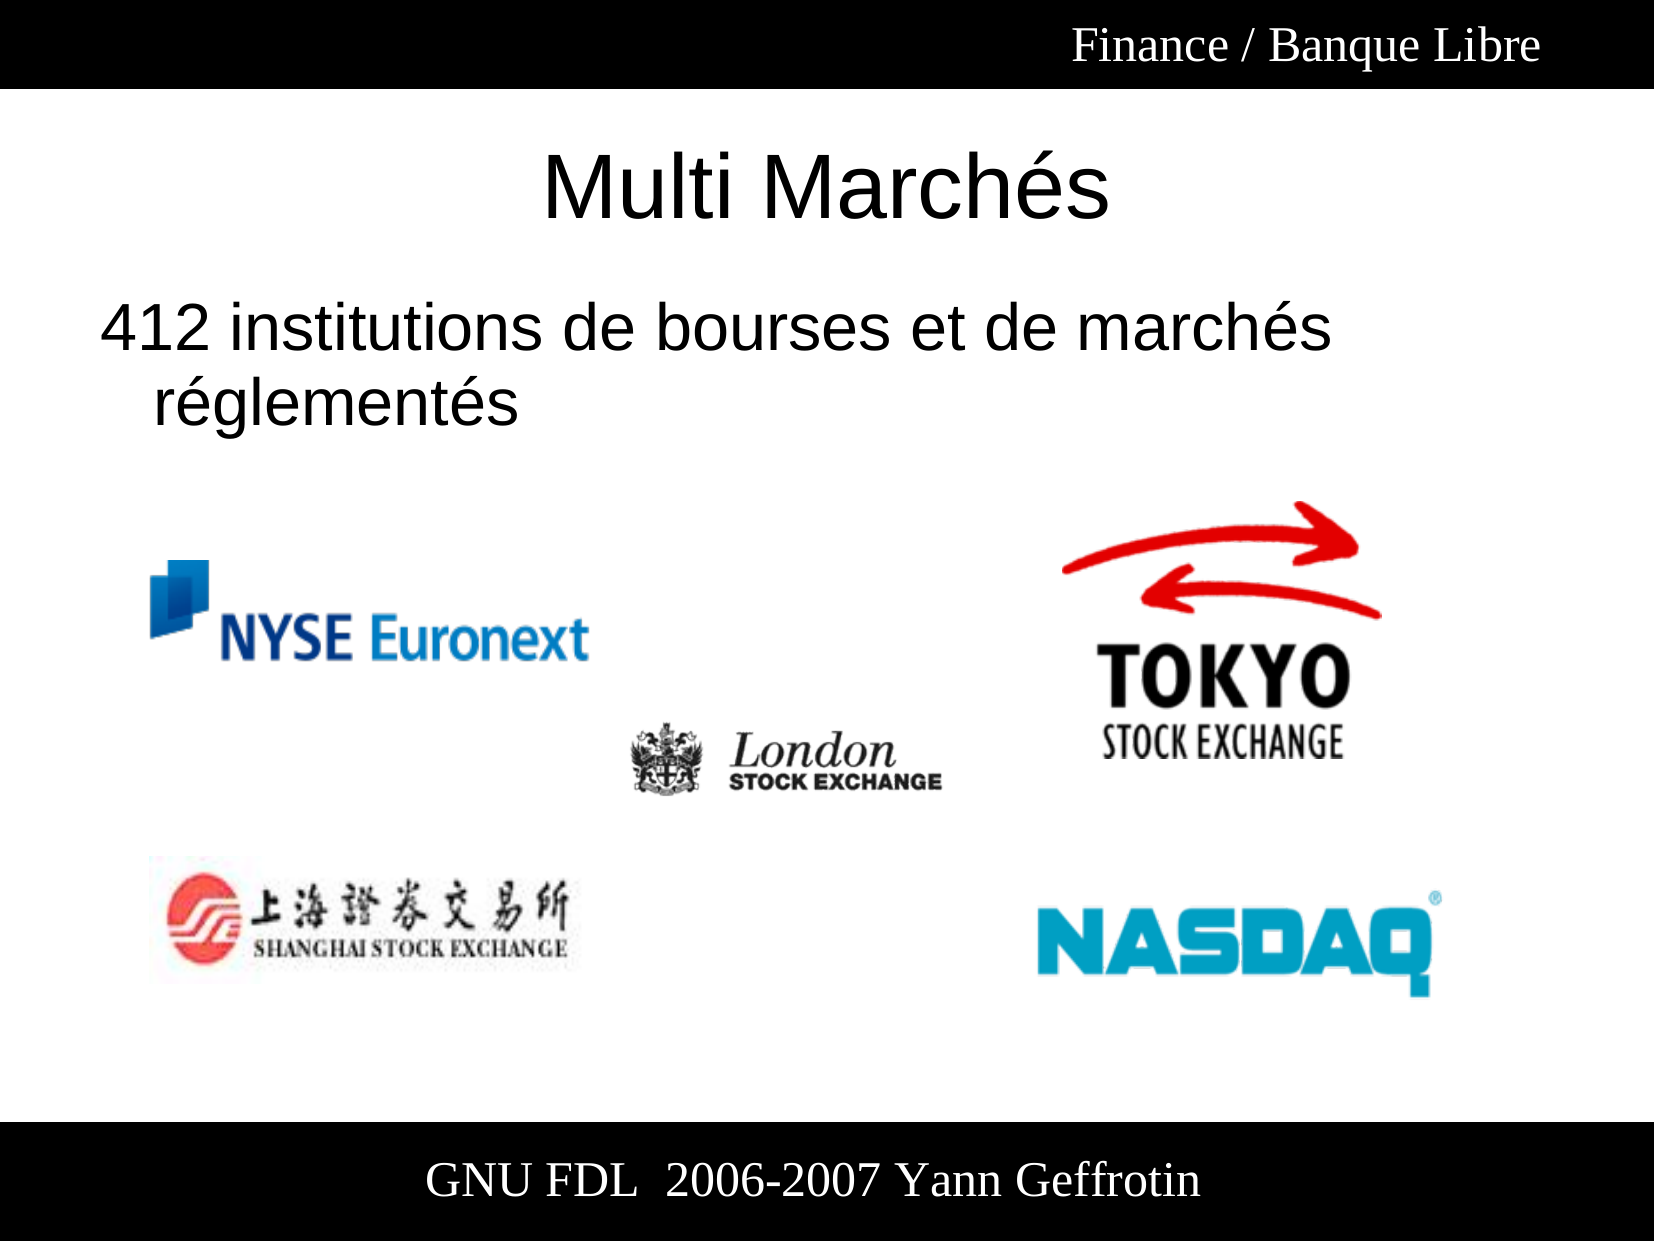

# Multi Marchés
412 institutions de bourses et de marchés réglementés